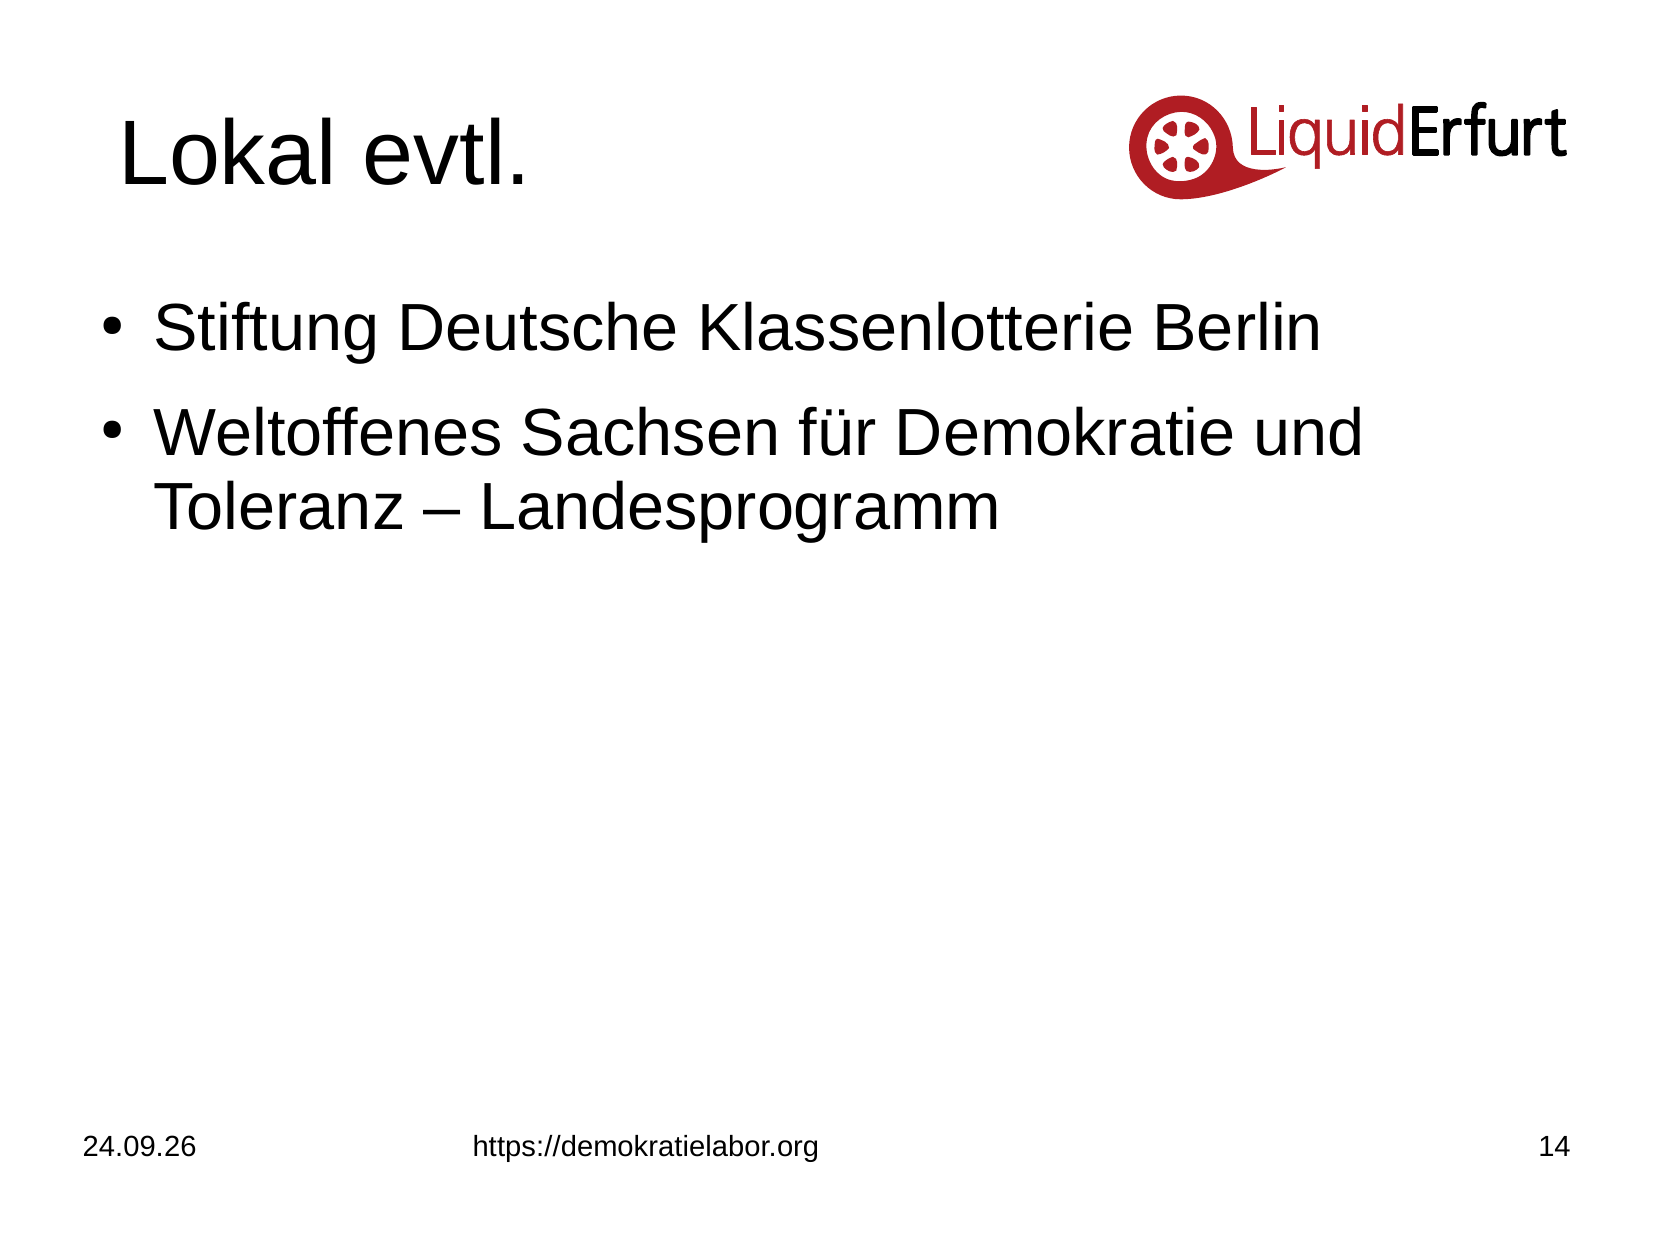

# Lokal evtl.
Stiftung Deutsche Klassenlotterie Berlin
Weltoffenes Sachsen für Demokratie und Toleranz – Landesprogramm
https://demokratielabor.org
14